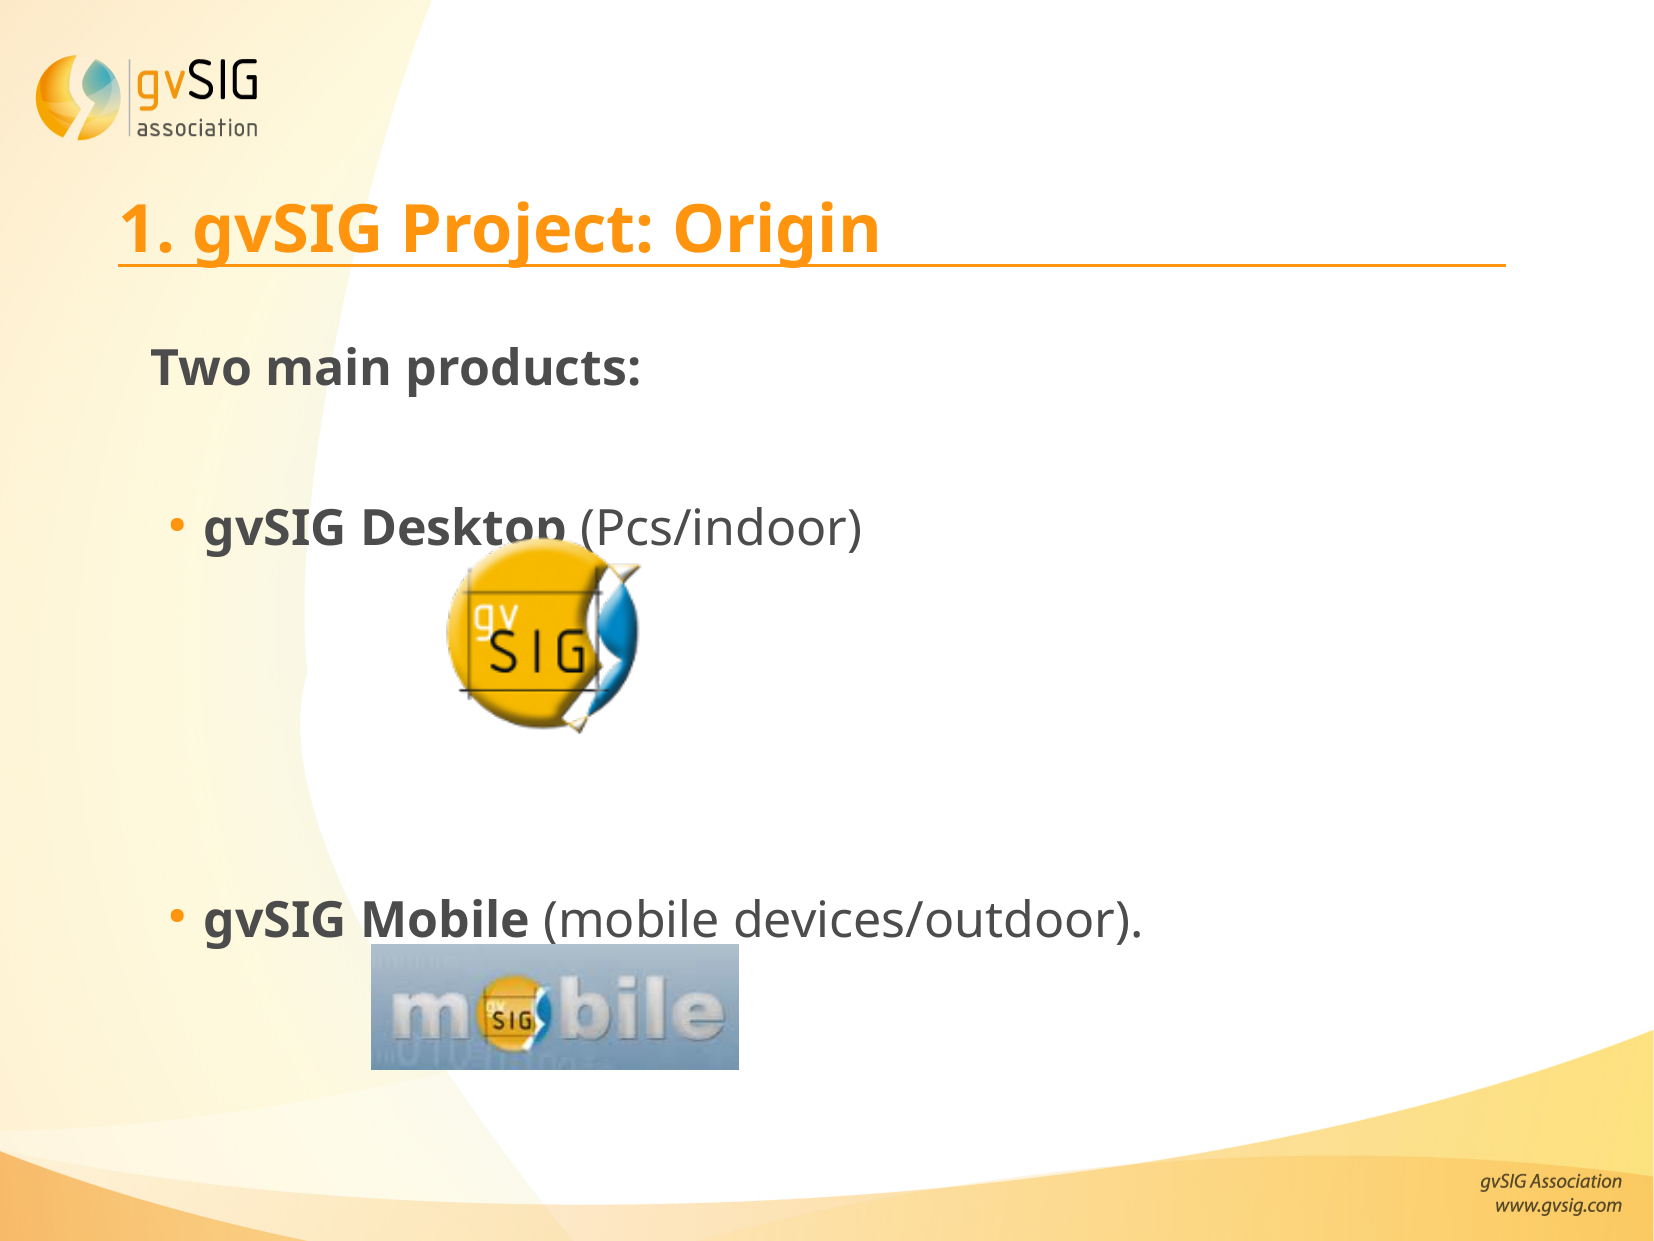

# 1. gvSIG Project: Origin
Two main products:
gvSIG Desktop (Pcs/indoor)
gvSIG Mobile (mobile devices/outdoor).